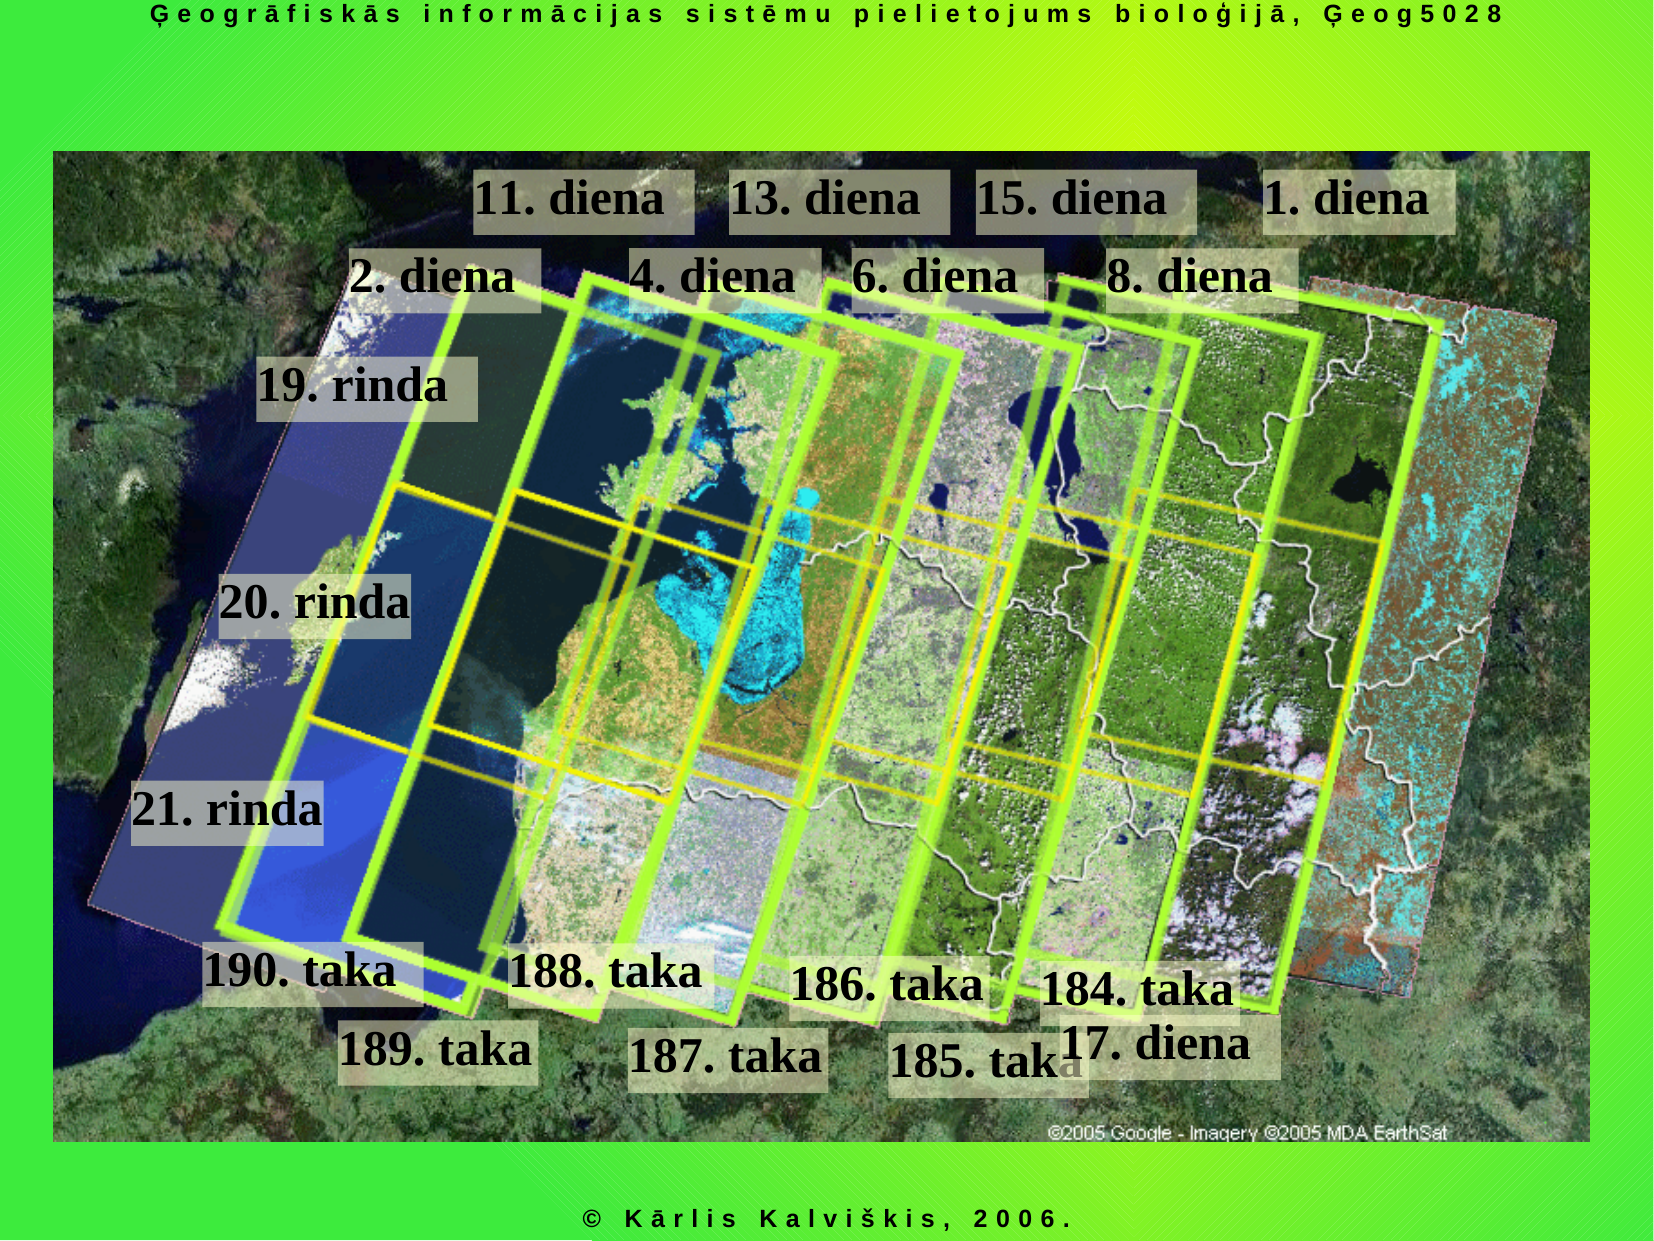

11. diena
13. diena
15. diena
1. diena
4. diena
6. diena
2. diena
8. diena
19. rinda
20. rinda
21. rinda
190. taka
188. taka
186. taka
184. taka
17. diena
189. taka
187. taka
185. taka